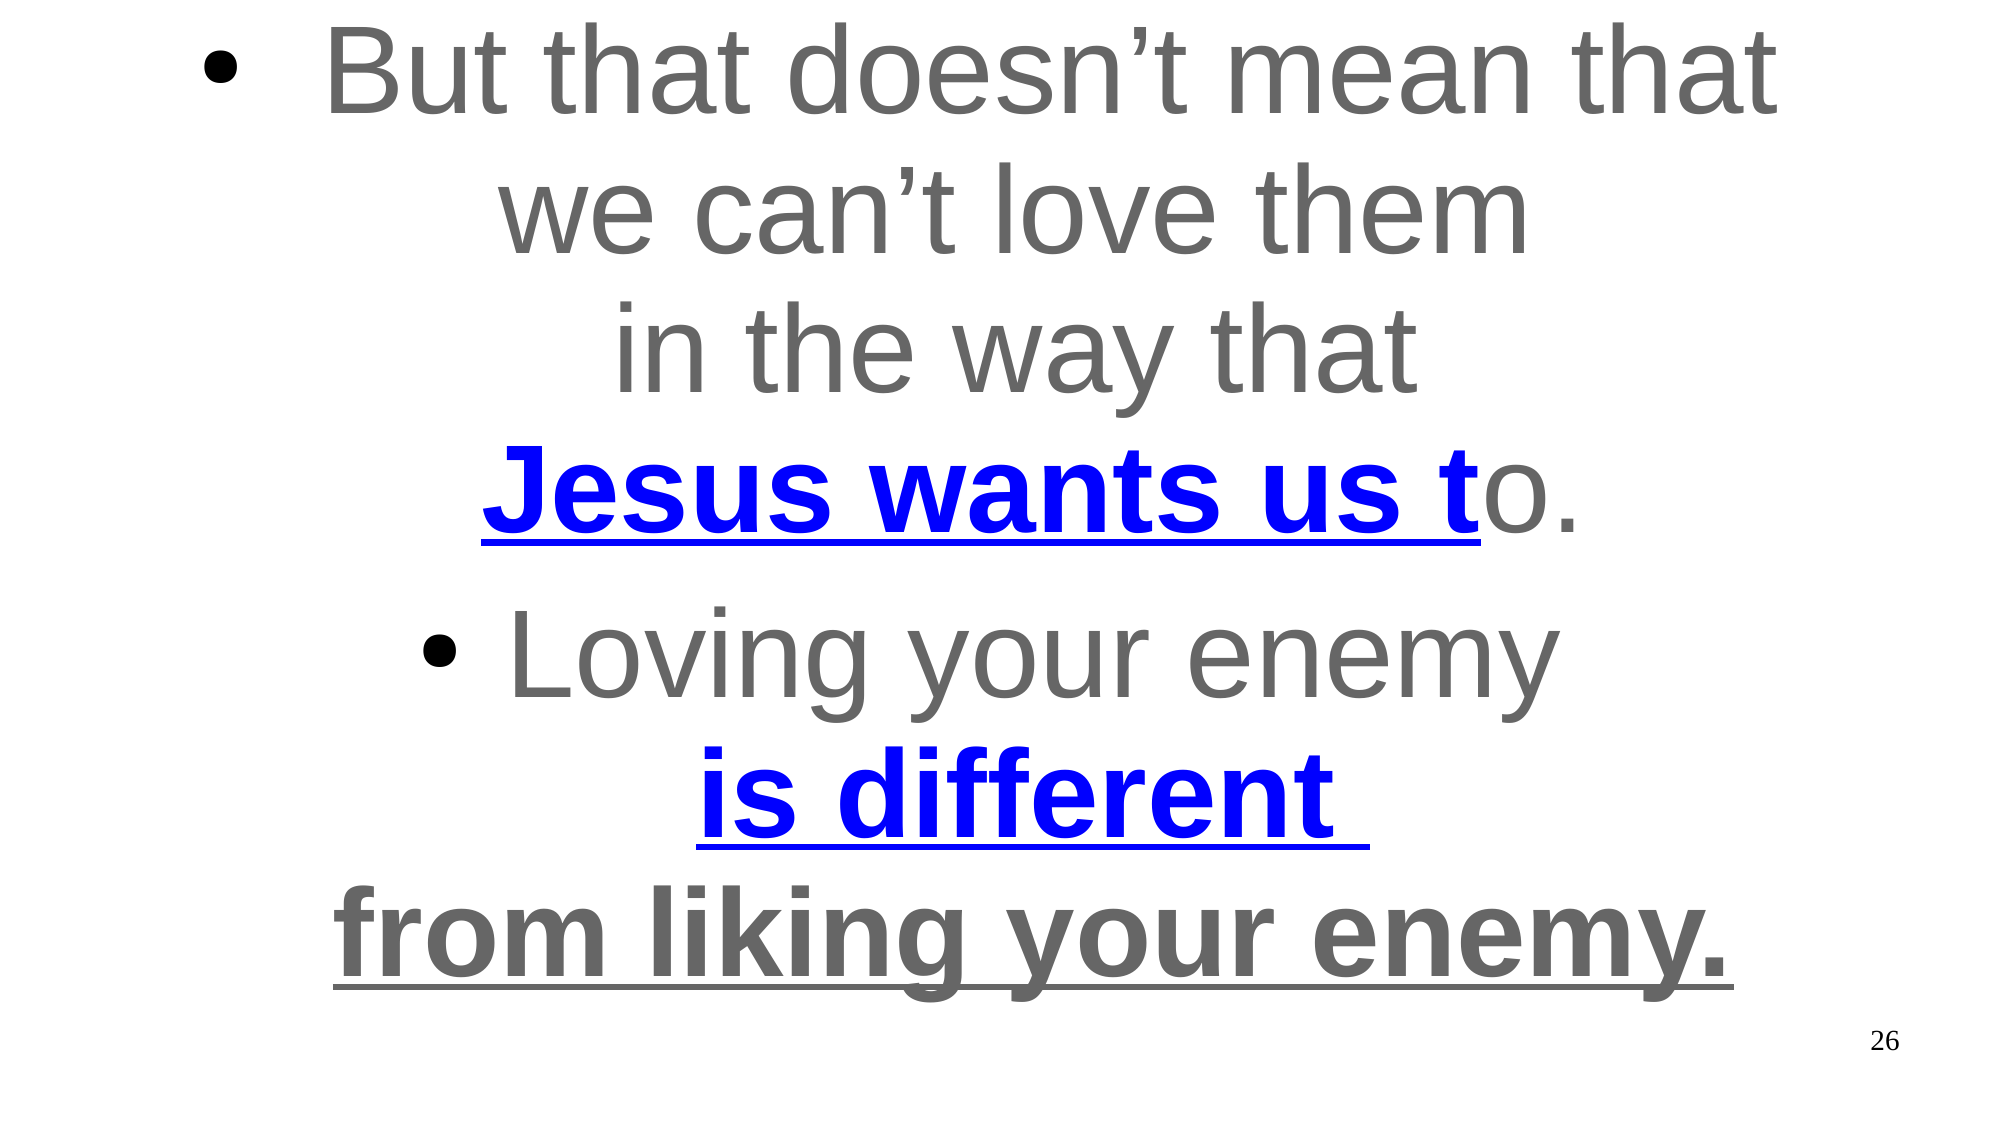

# But that doesn’t mean that we can’t love them in the way that Jesus wants us to.
 Loving your enemy
is different
from liking your enemy.
26